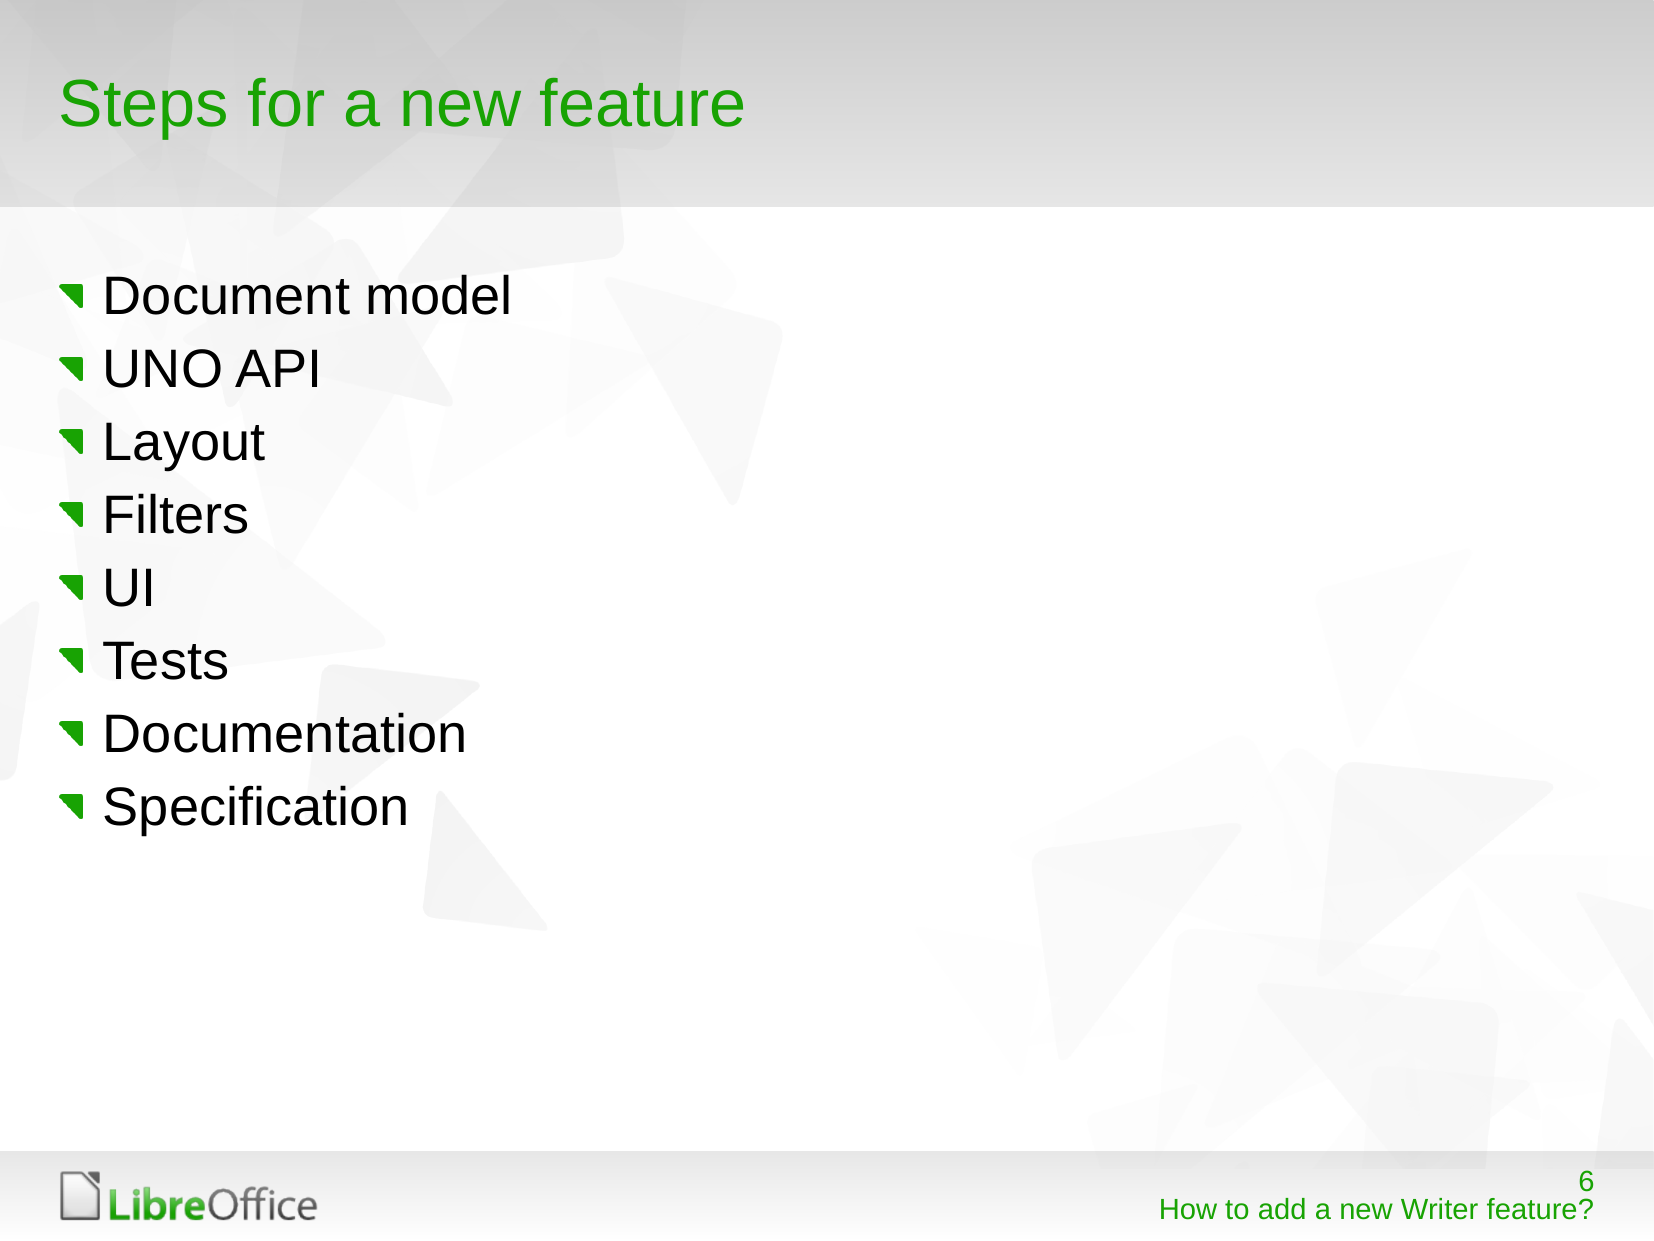

# Steps for a new feature
Document model
UNO API
Layout
Filters
UI
Tests
Documentation
Specification
6
How to add a new Writer feature?